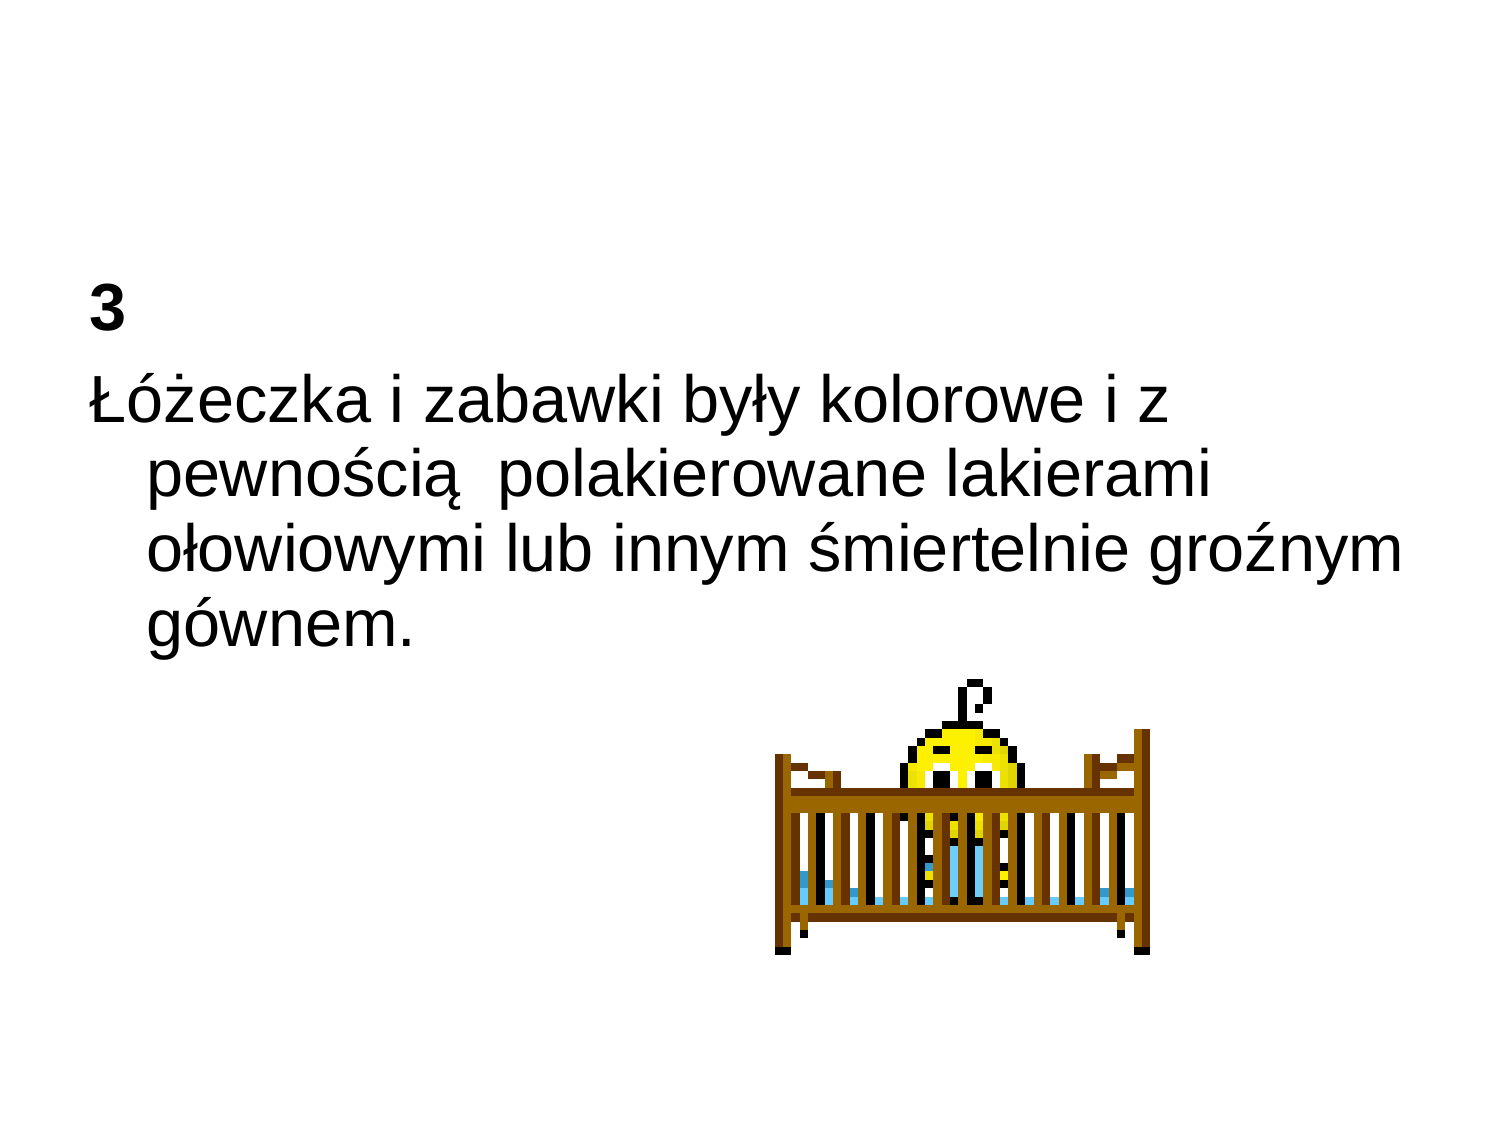

# 3
Łóżeczka i zabawki były kolorowe i z pewnością polakierowane lakierami ołowiowymi lub innym śmiertelnie groźnym gównem.